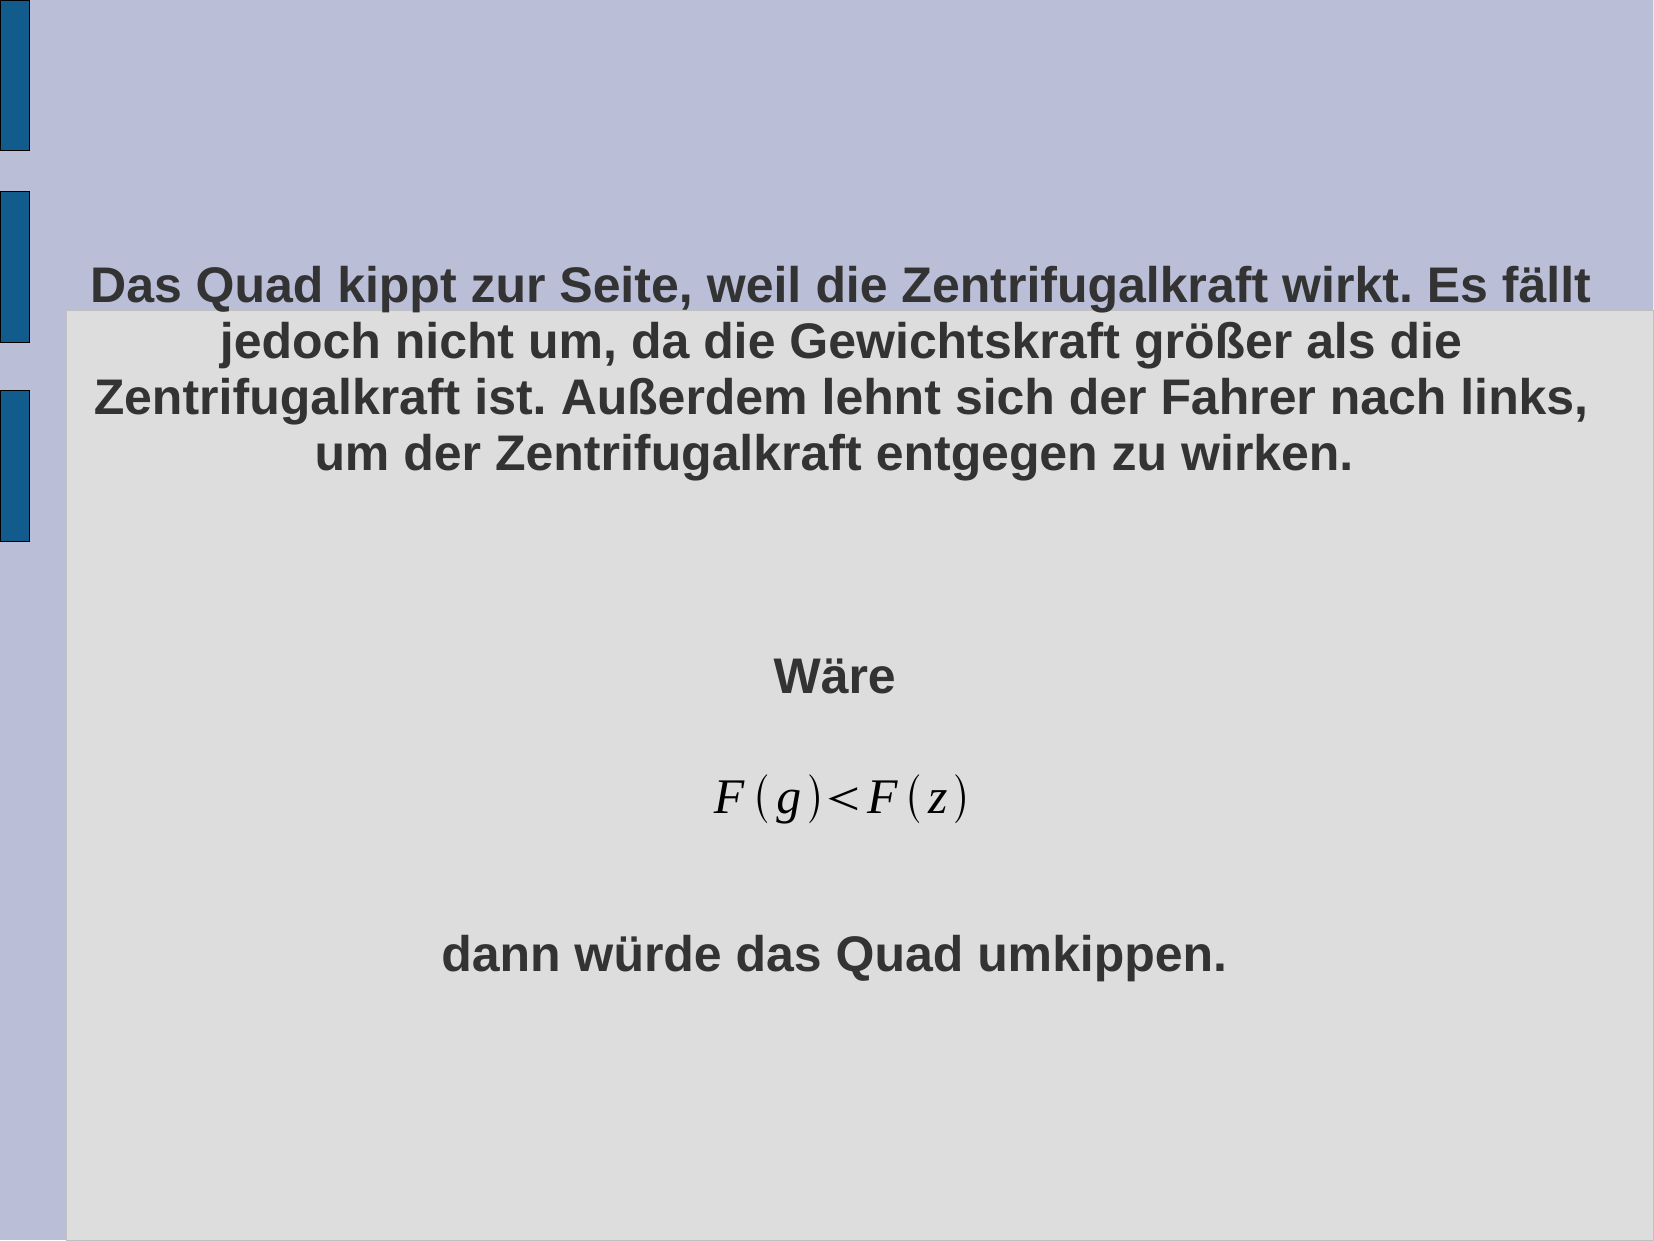

# Das Quad kippt zur Seite, weil die Zentrifugalkraft wirkt. Es fällt jedoch nicht um, da die Gewichtskraft größer als die Zentrifugalkraft ist. Außerdem lehnt sich der Fahrer nach links, um der Zentrifugalkraft entgegen zu wirken. Wäre dann würde das Quad umkippen.